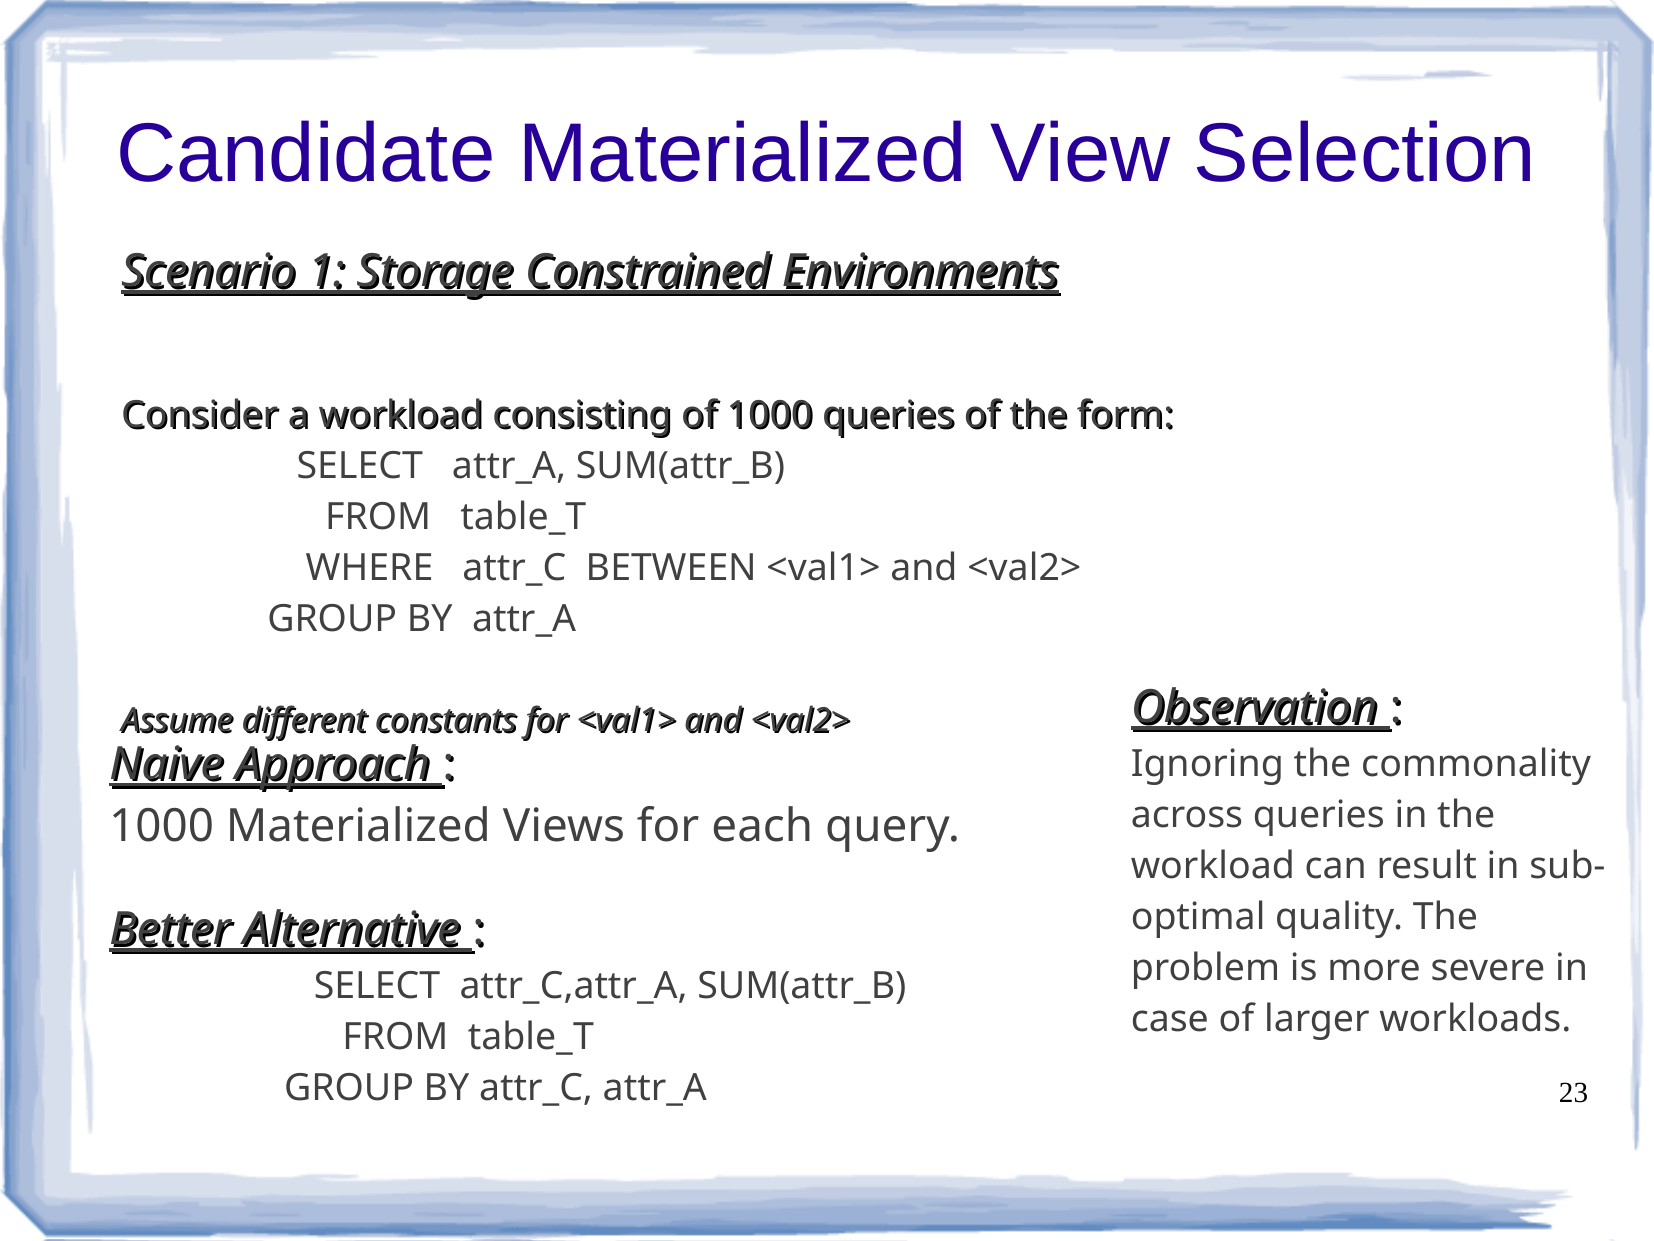

# Candidate Materialized View Selection
Scenario 1: Storage Constrained Environments
Consider a workload consisting of 1000 queries of the form:
 SELECT attr_A, SUM(attr_B)
 FROM table_T
 WHERE attr_C BETWEEN <val1> and <val2>
 GROUP BY attr_A
Assume different constants for <val1> and <val2>
Observation :
Ignoring the commonality across queries in the workload can result in sub-optimal quality. The problem is more severe in case of larger workloads.
Naive Approach :
1000 Materialized Views for each query.
Better Alternative :
 SELECT attr_C,attr_A, SUM(attr_B)
 FROM table_T
 GROUP BY attr_C, attr_A
23